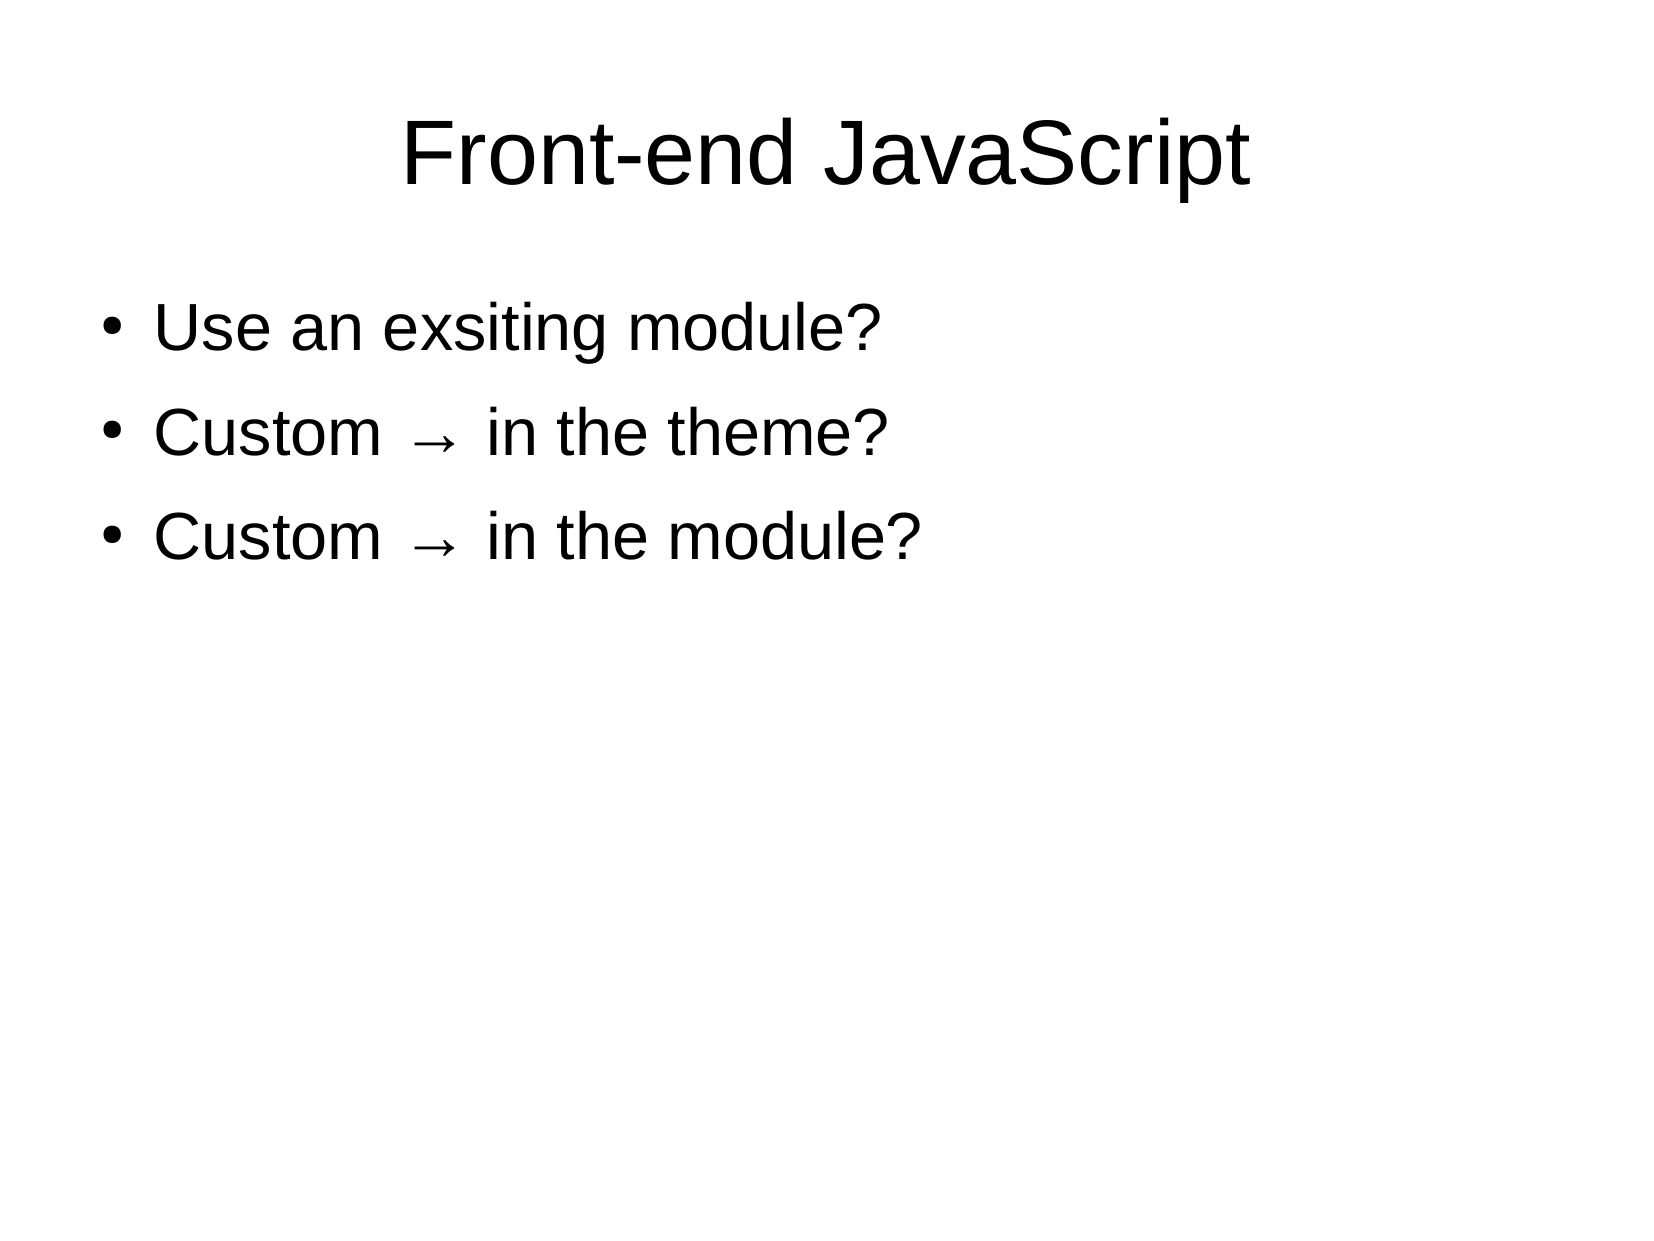

# Front-end JavaScript
Use an exsiting module?
Custom → in the theme?
Custom → in the module?